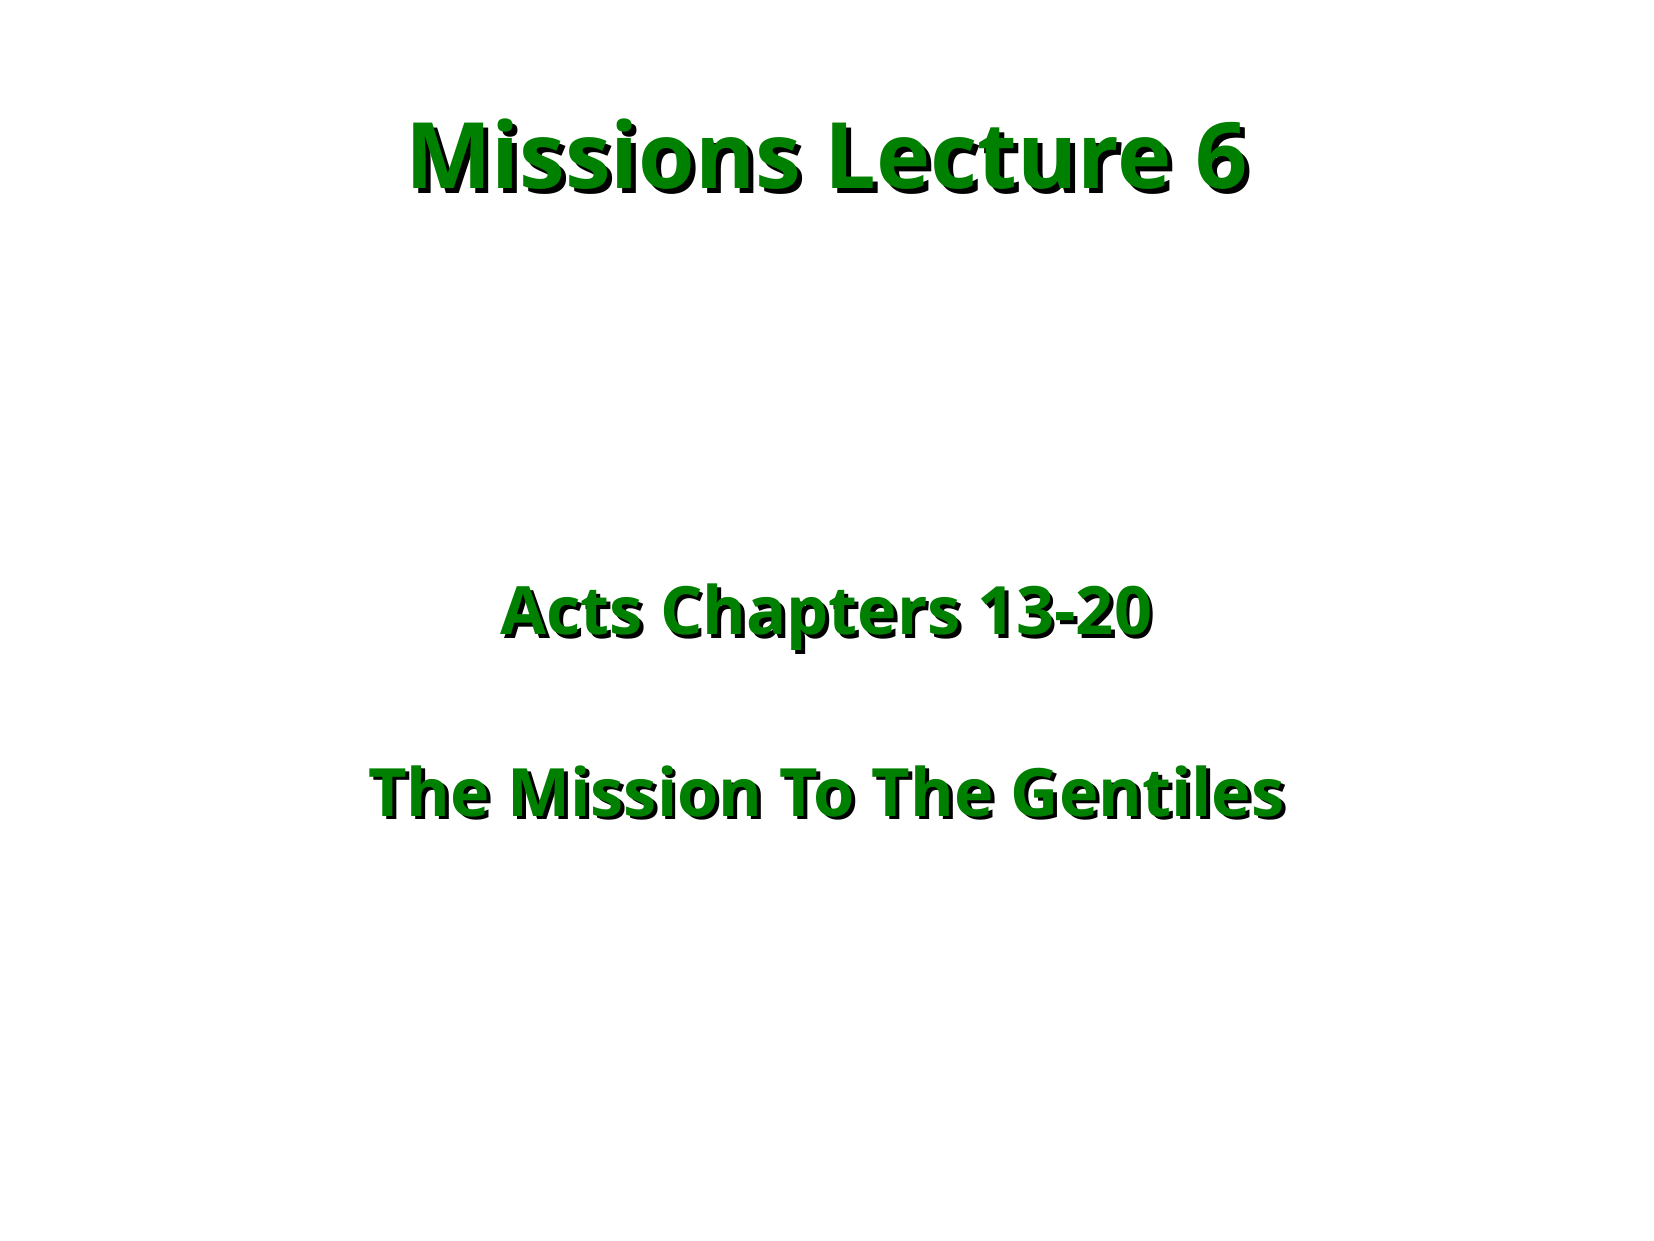

# Missions Lecture 6
Acts Chapters 13-20
The Mission To The Gentiles